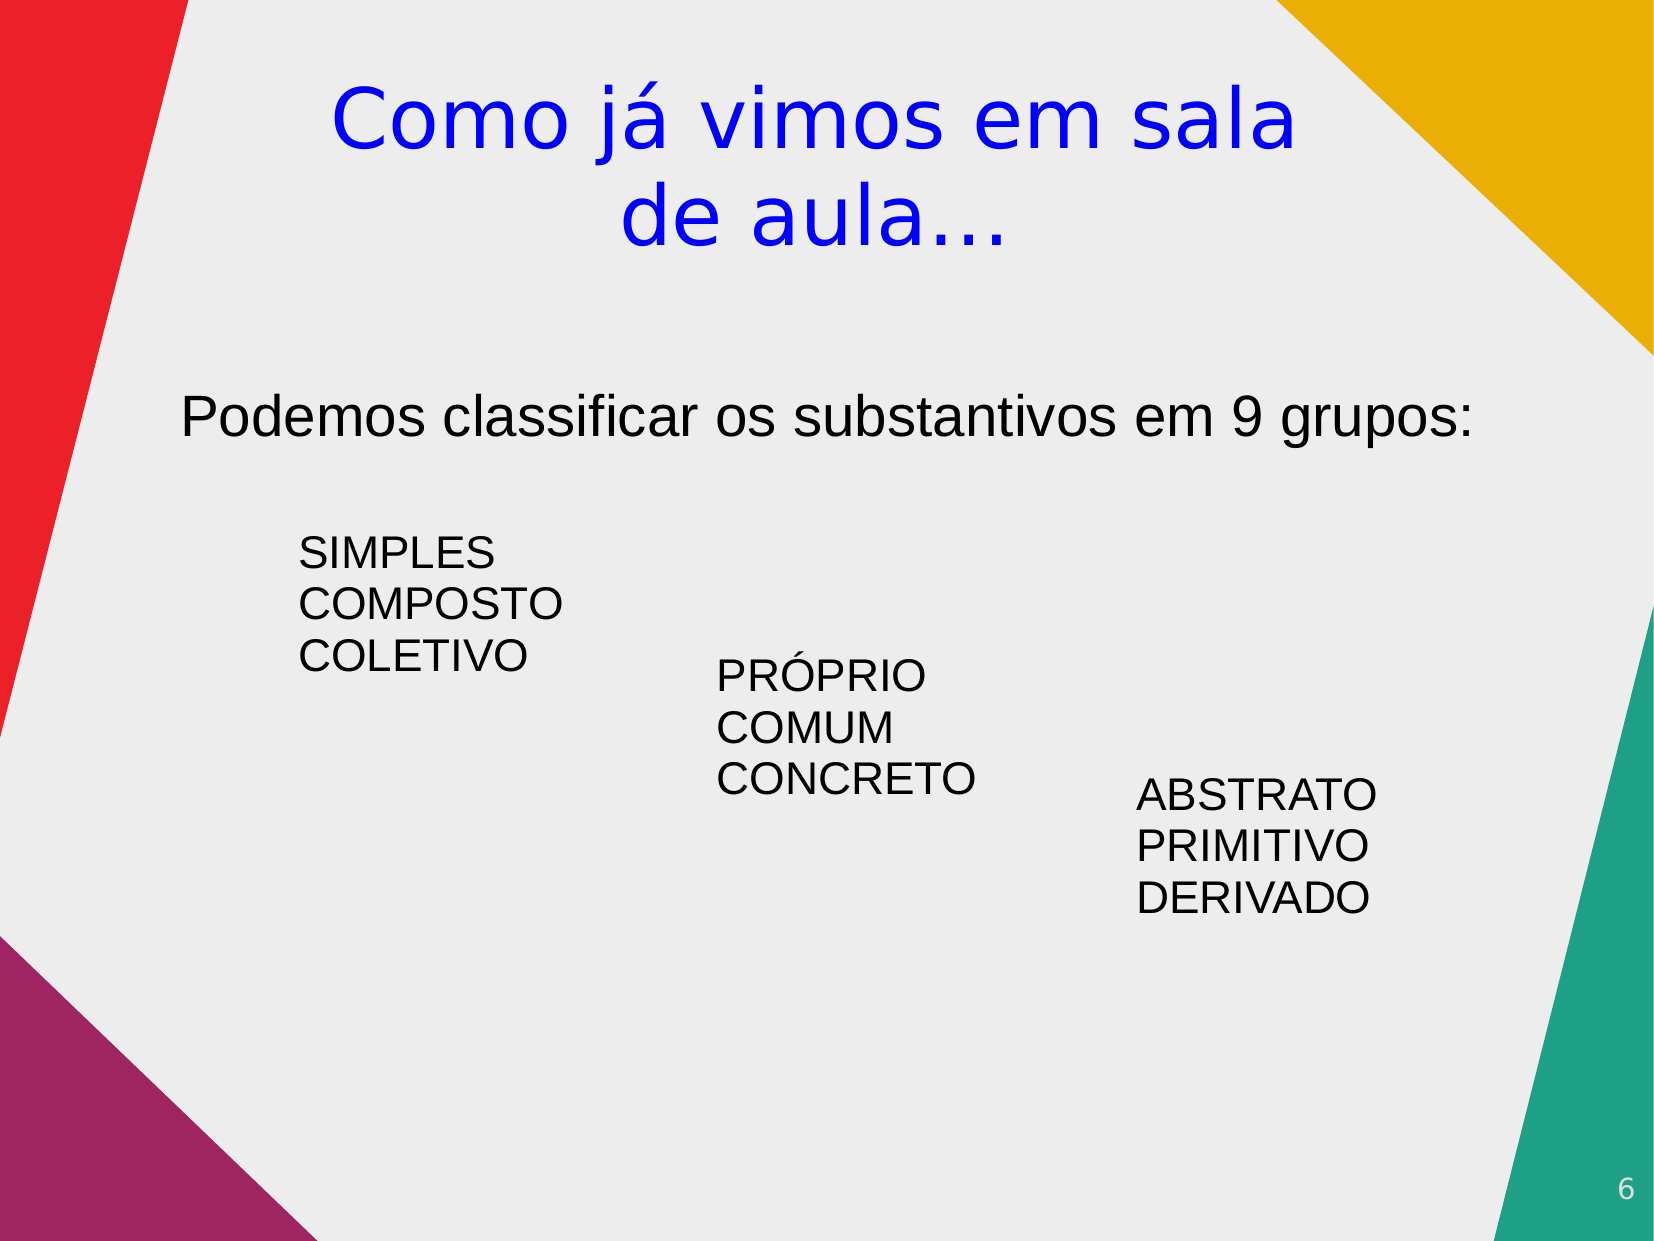

# Como já vimos em sala de aula…
Podemos classificar os substantivos em 9 grupos:
SIMPLES
COMPOSTO
COLETIVO
PRÓPRIO
COMUM
CONCRETO
ABSTRATO
PRIMITIVO
DERIVADO
6